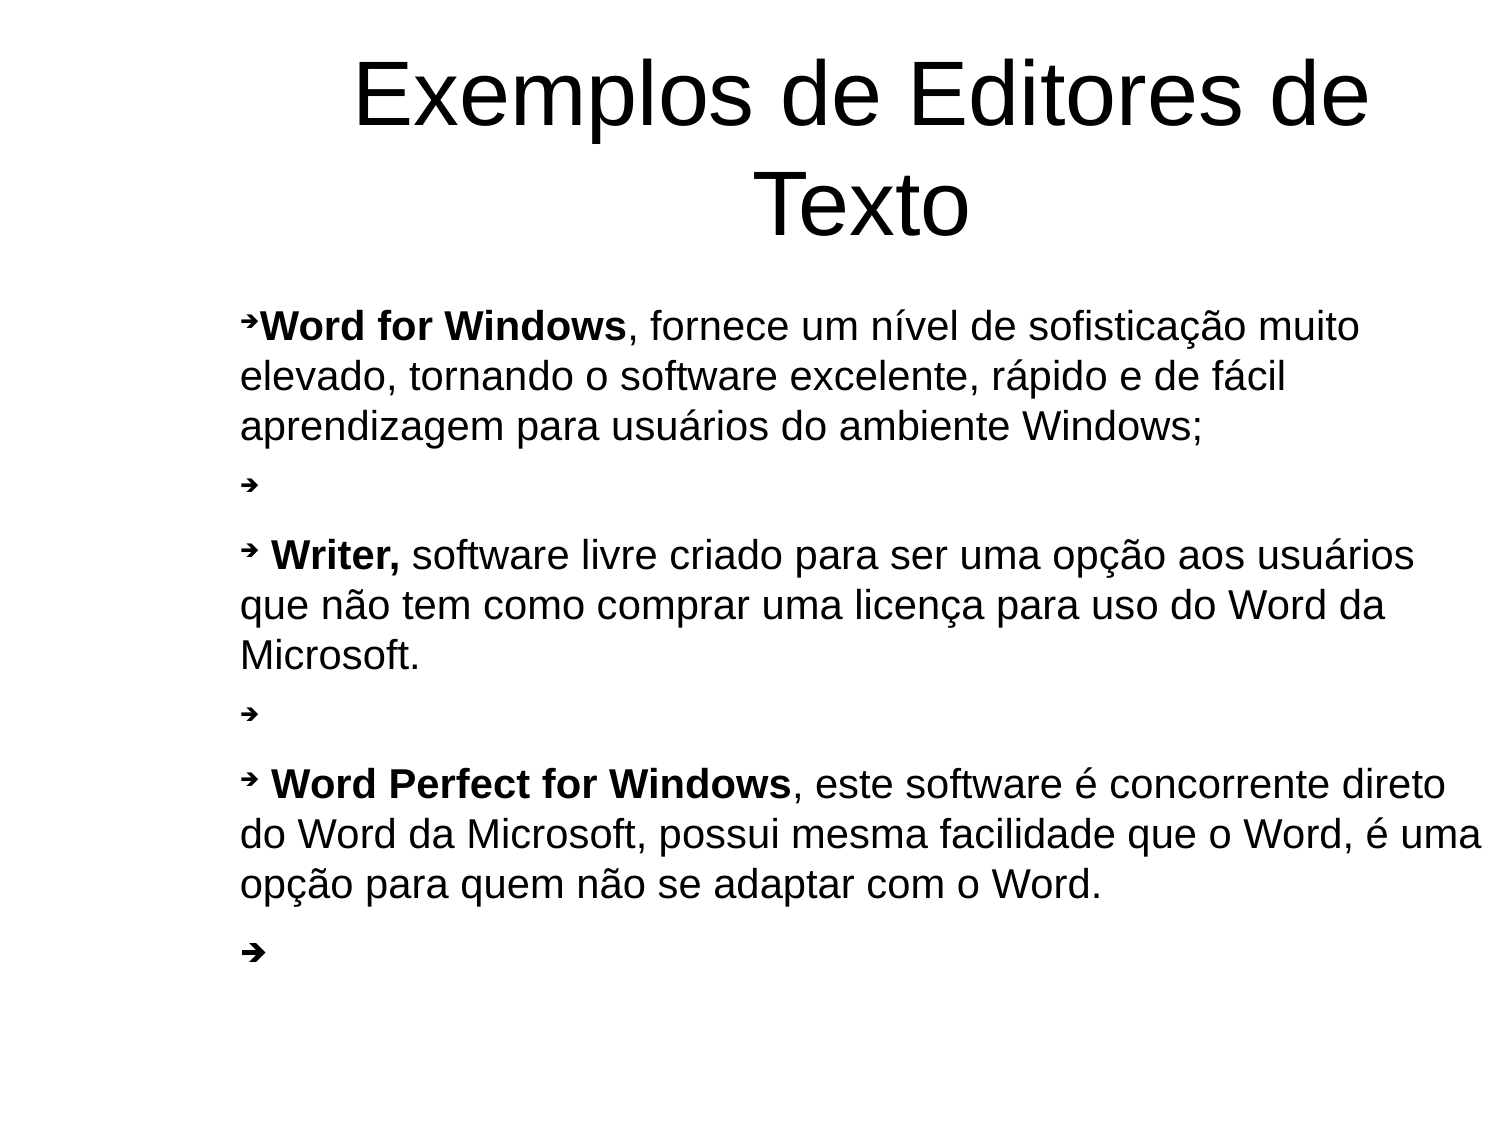

# Exemplos de Editores de Texto
Word for Windows, fornece um nível de sofisticação muito elevado, tornando o software excelente, rápido e de fácil aprendizagem para usuários do ambiente Windows;
 Writer, software livre criado para ser uma opção aos usuários que não tem como comprar uma licença para uso do Word da Microsoft.
 Word Perfect for Windows, este software é concorrente direto do Word da Microsoft, possui mesma facilidade que o Word, é uma opção para quem não se adaptar com o Word.